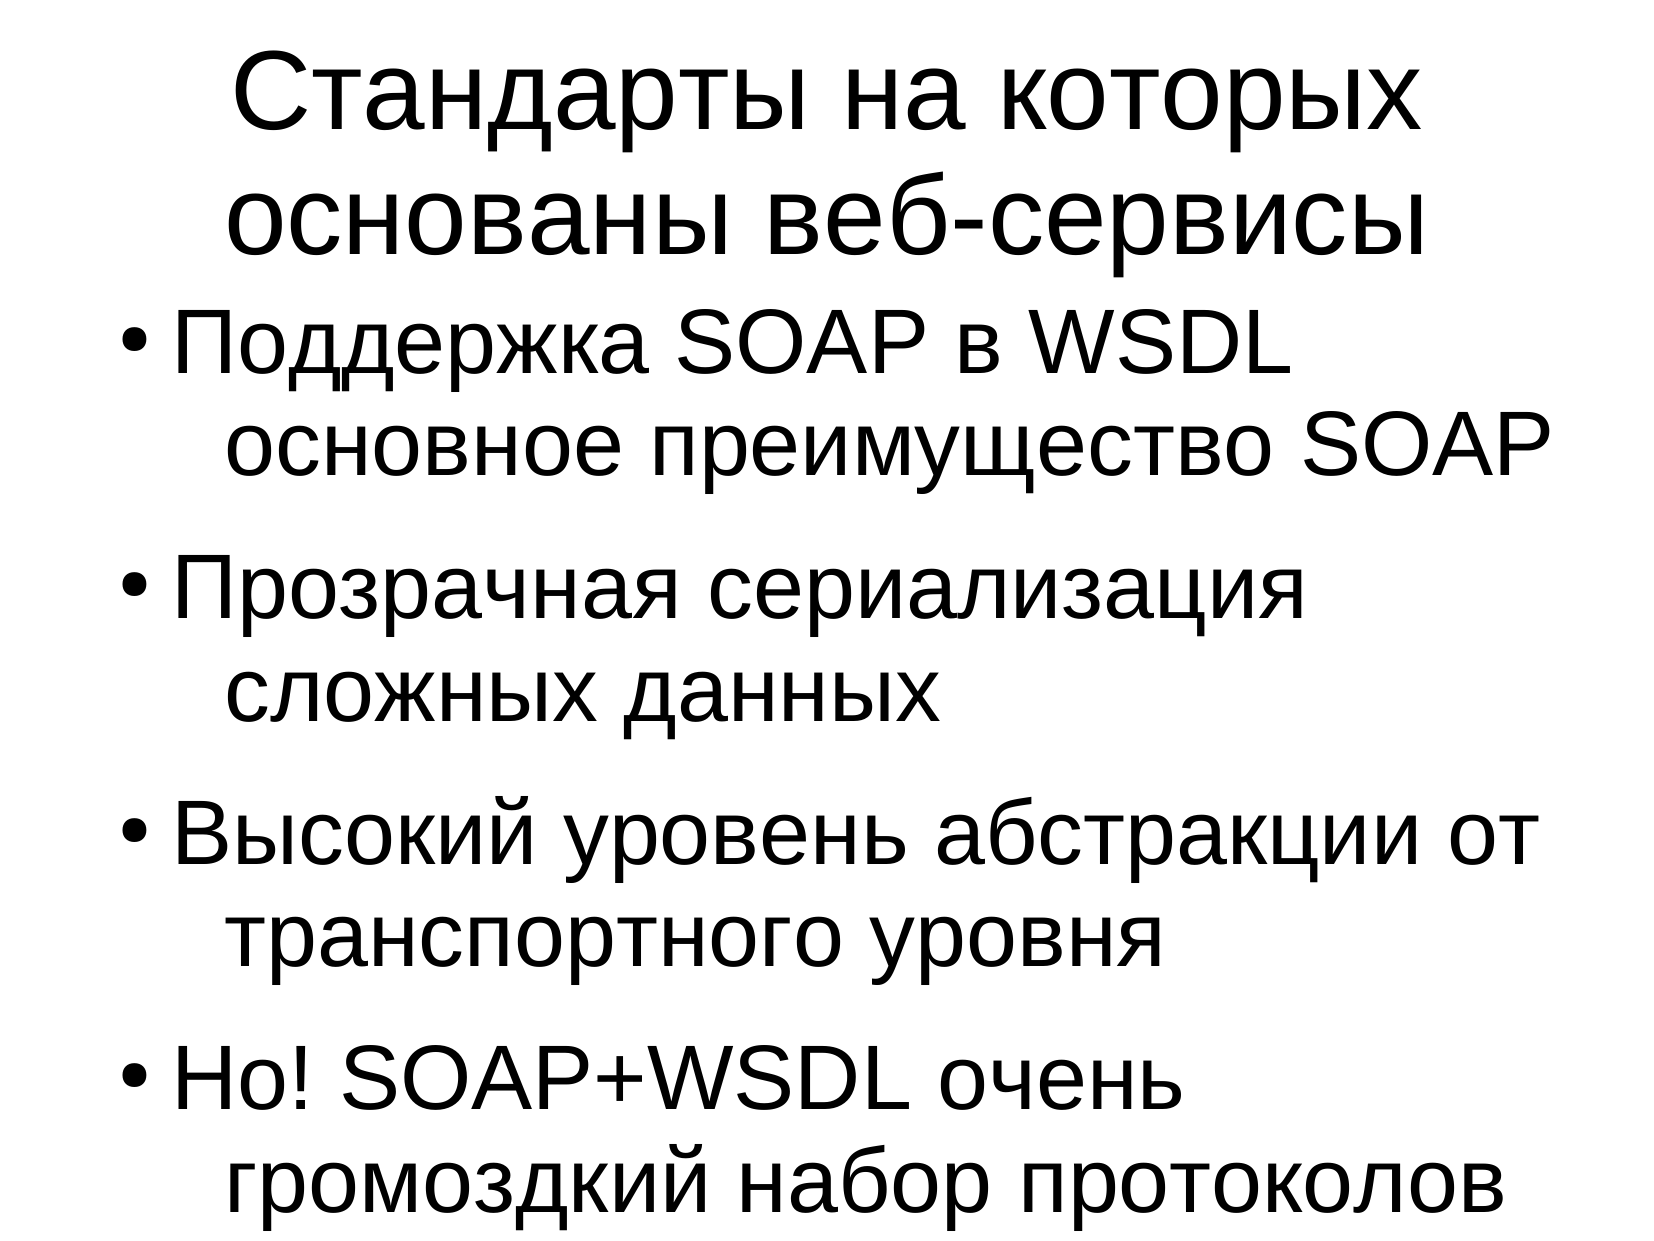

Стандарты на которых основаны веб-сервисы
# Поддержка SOAP в WSDL основное преимущество SOAP
Прозрачная сериализация сложных данных
Высокий уровень абстракции от транспортного уровня
Но! SOAP+WSDL очень громоздкий набор протоколов